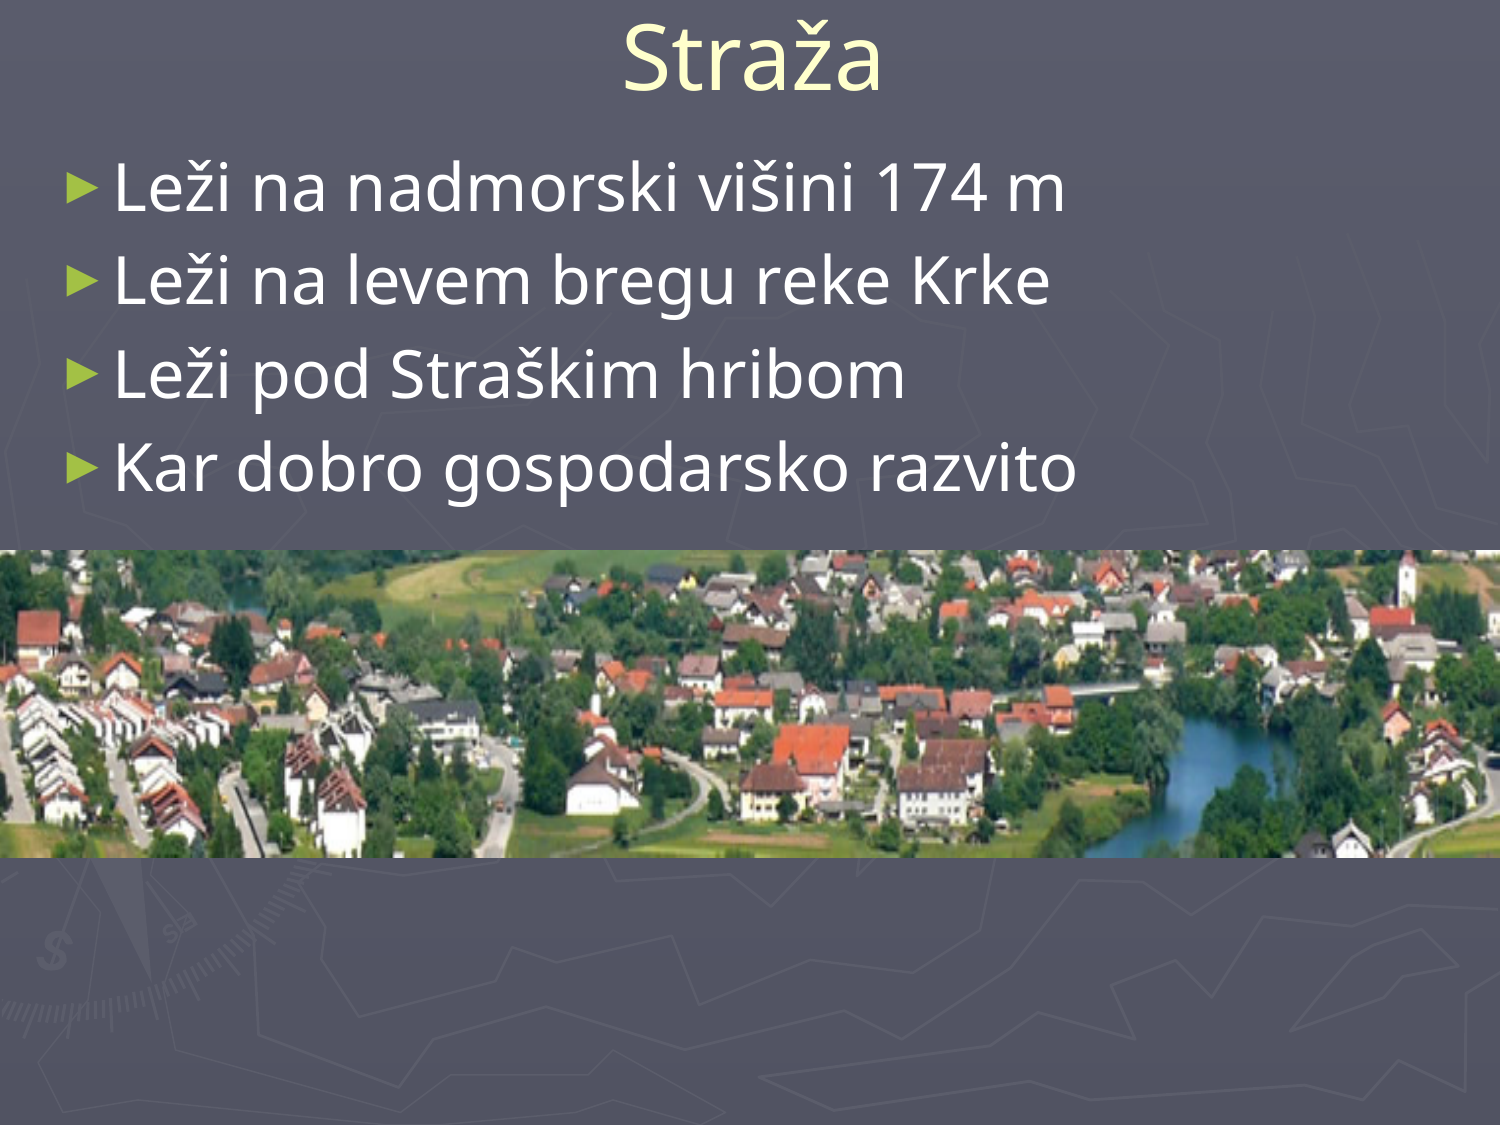

# Straža
Leži na nadmorski višini 174 m
Leži na levem bregu reke Krke
Leži pod Straškim hribom
Kar dobro gospodarsko razvito